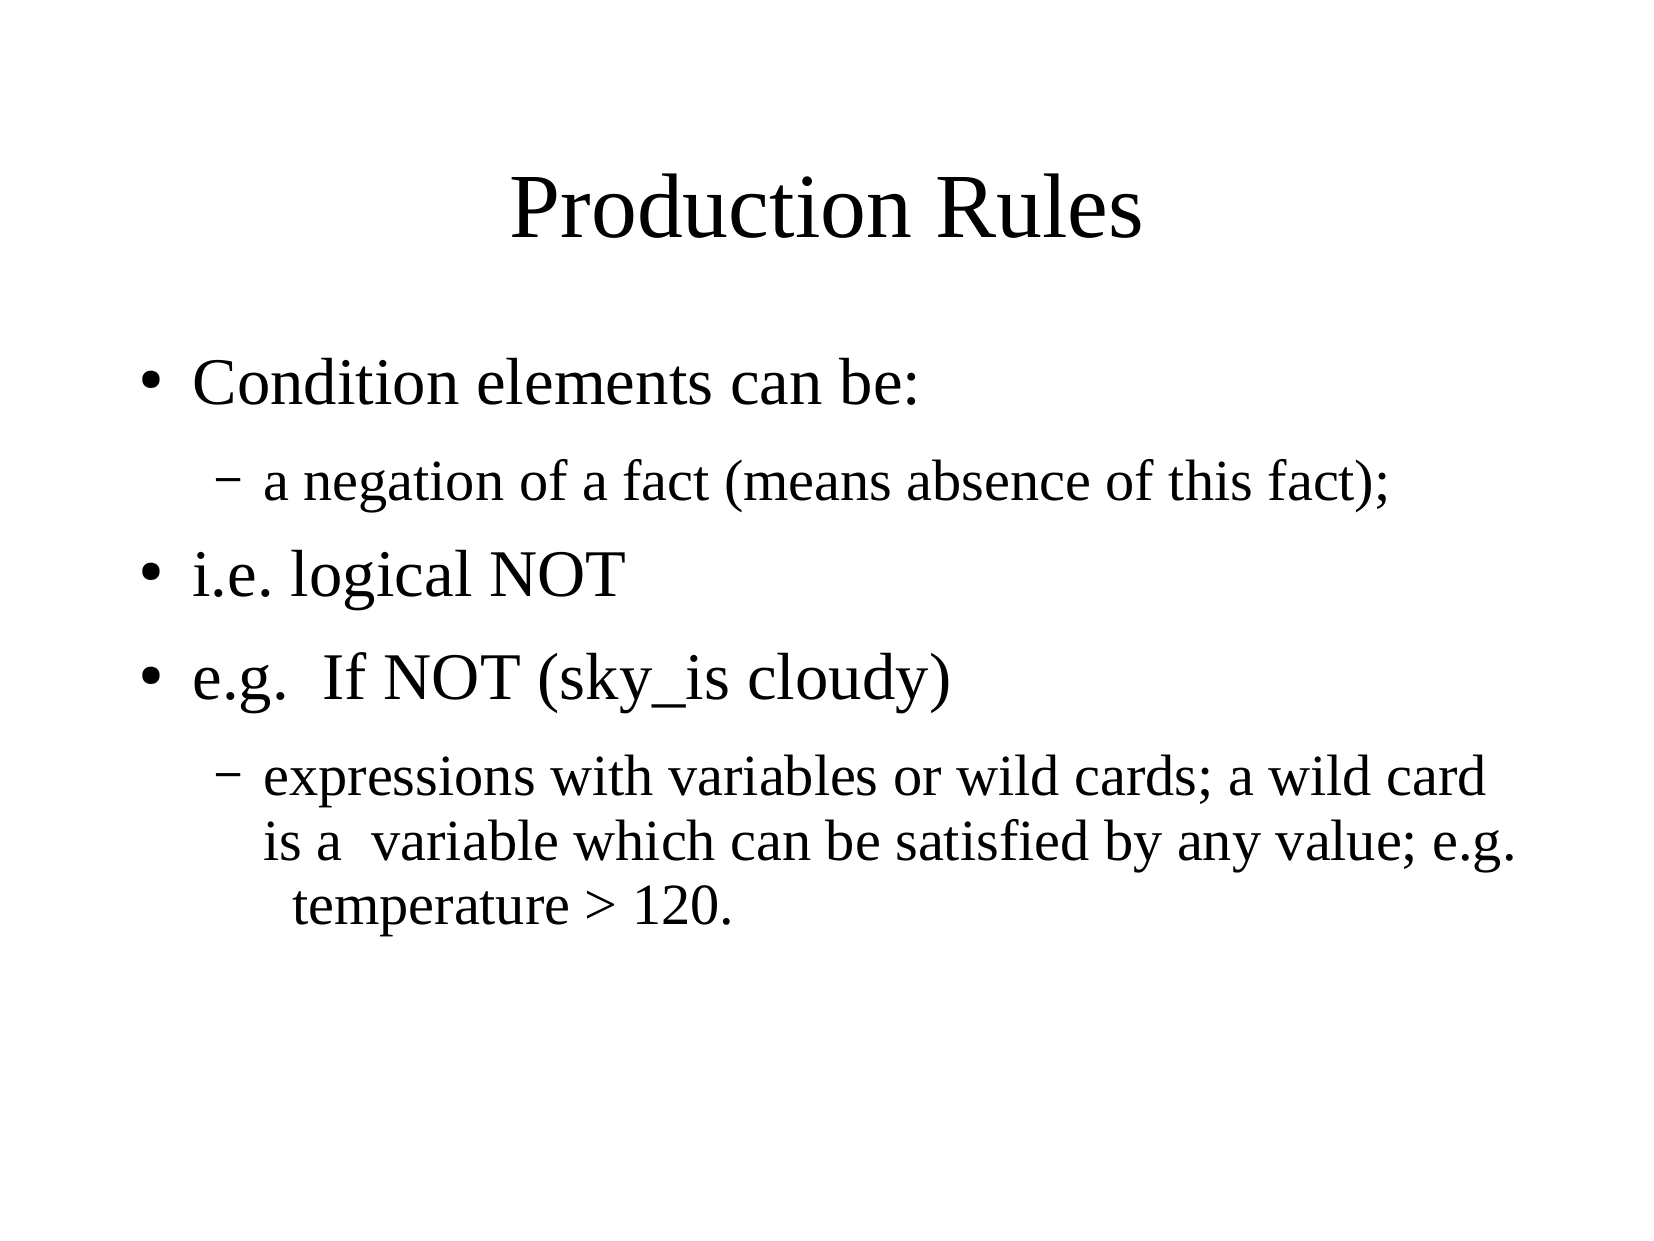

# Production Rules
Condition elements can be:
a negation of a fact (means absence of this fact);
i.e. logical NOT
e.g. If NOT (sky_is cloudy)
expressions with variables or wild cards; a wild card is a variable which can be satisfied by any value; e.g. temperature > 120.